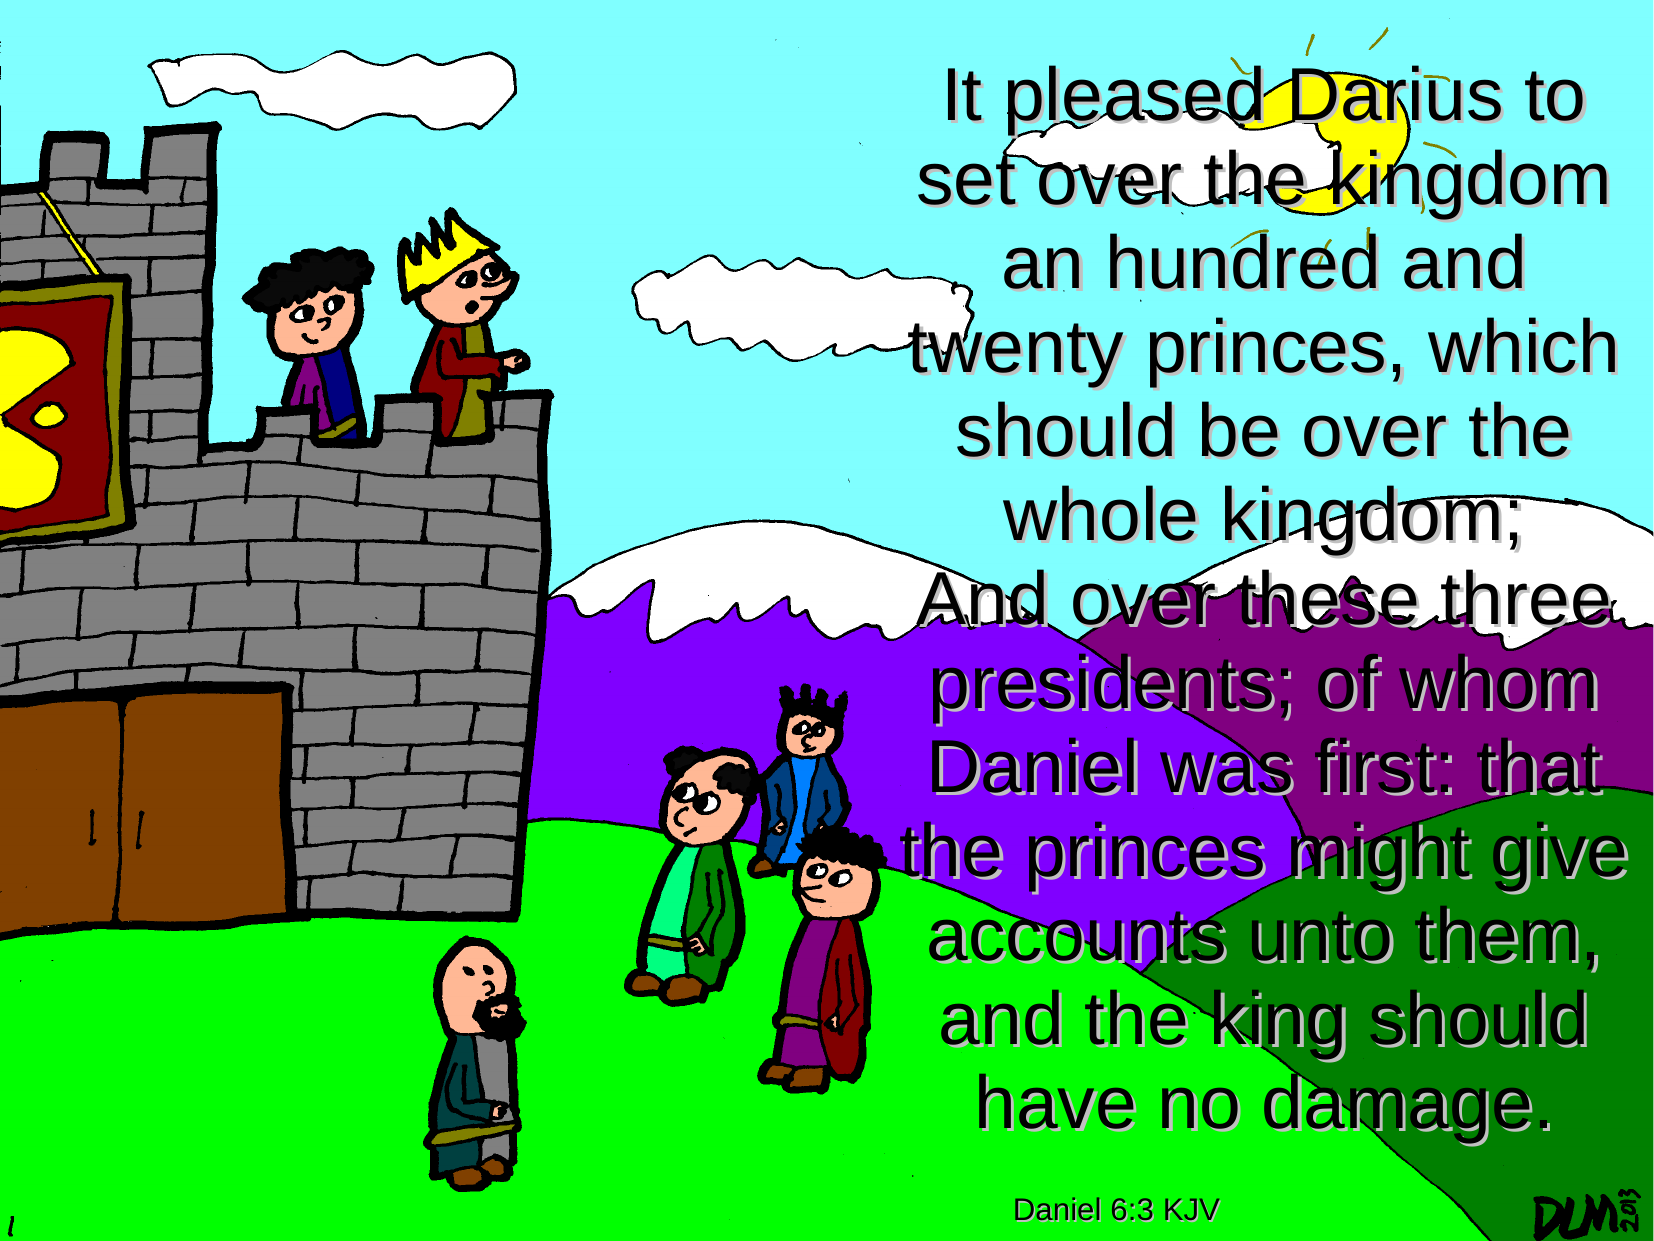

It pleased Darius to set over the kingdom an hundred and twenty princes, which should be over the whole kingdom;
And over these three presidents; of whom Daniel was first: that the princes might give accounts unto them, and the king should have no damage.
Daniel 6:3 KJV